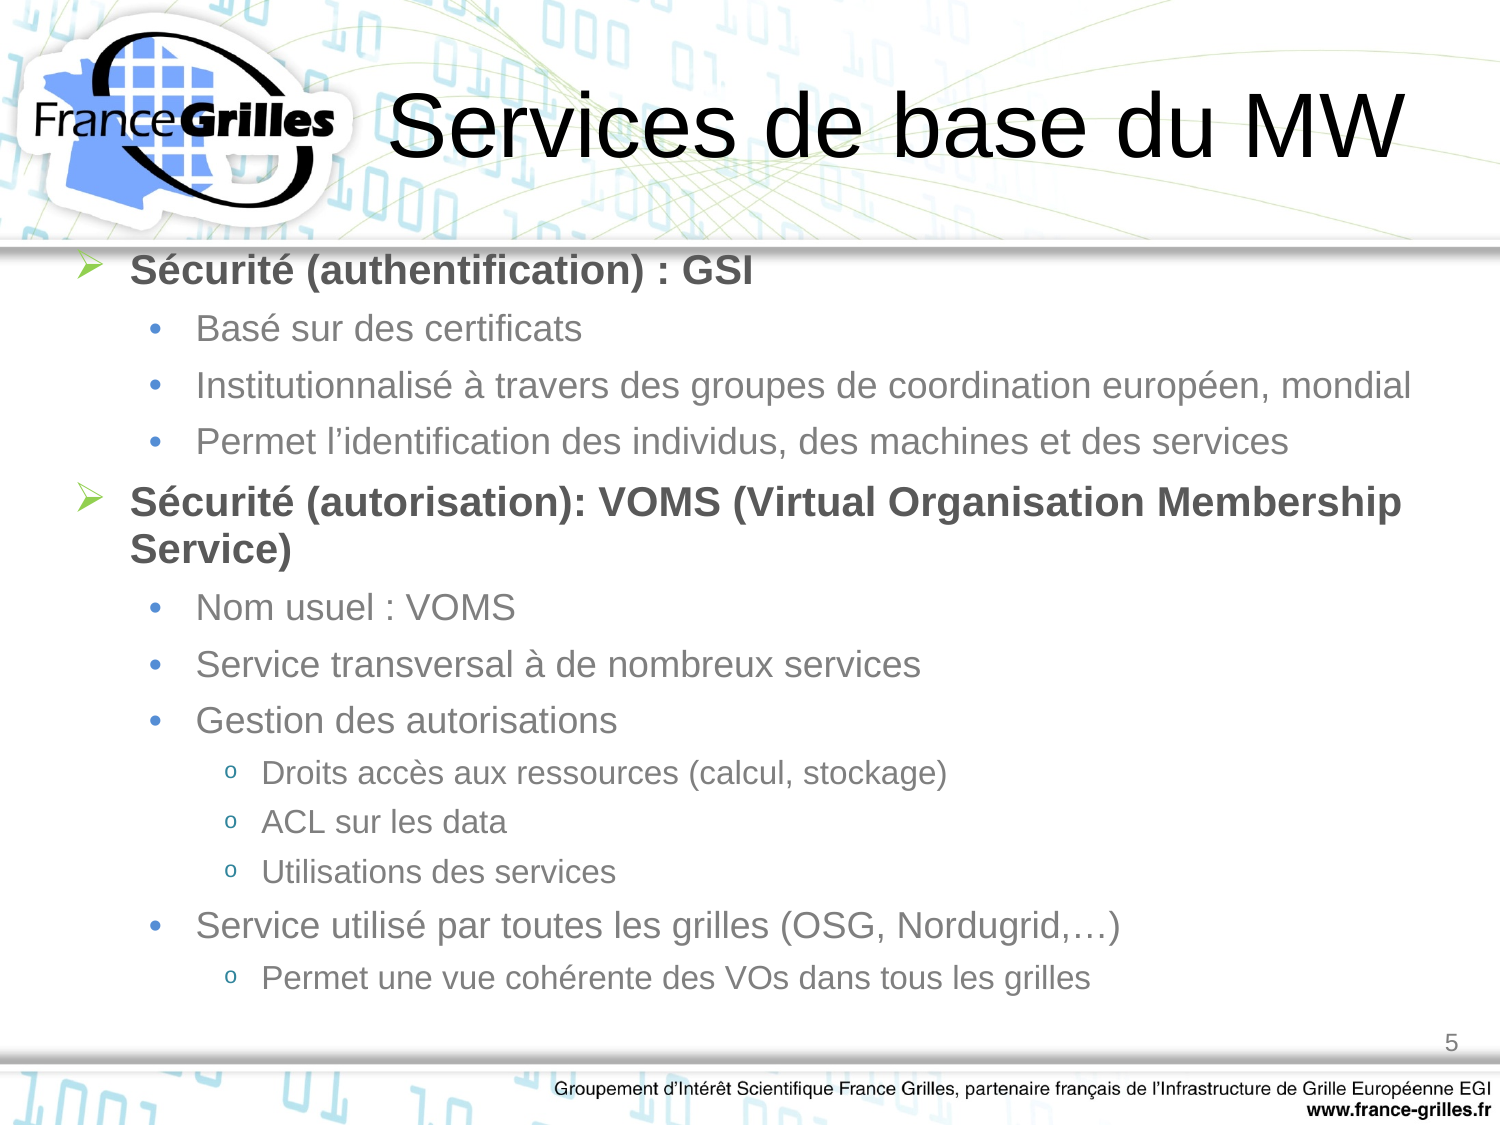

# Services de base du MW
Sécurité (authentification) : GSI
Basé sur des certificats
Institutionnalisé à travers des groupes de coordination européen, mondial
Permet l’identification des individus, des machines et des services
Sécurité (autorisation): VOMS (Virtual Organisation Membership Service)
Nom usuel : VOMS
Service transversal à de nombreux services
Gestion des autorisations
Droits accès aux ressources (calcul, stockage)
ACL sur les data
Utilisations des services
Service utilisé par toutes les grilles (OSG, Nordugrid,…)
Permet une vue cohérente des VOs dans tous les grilles
5